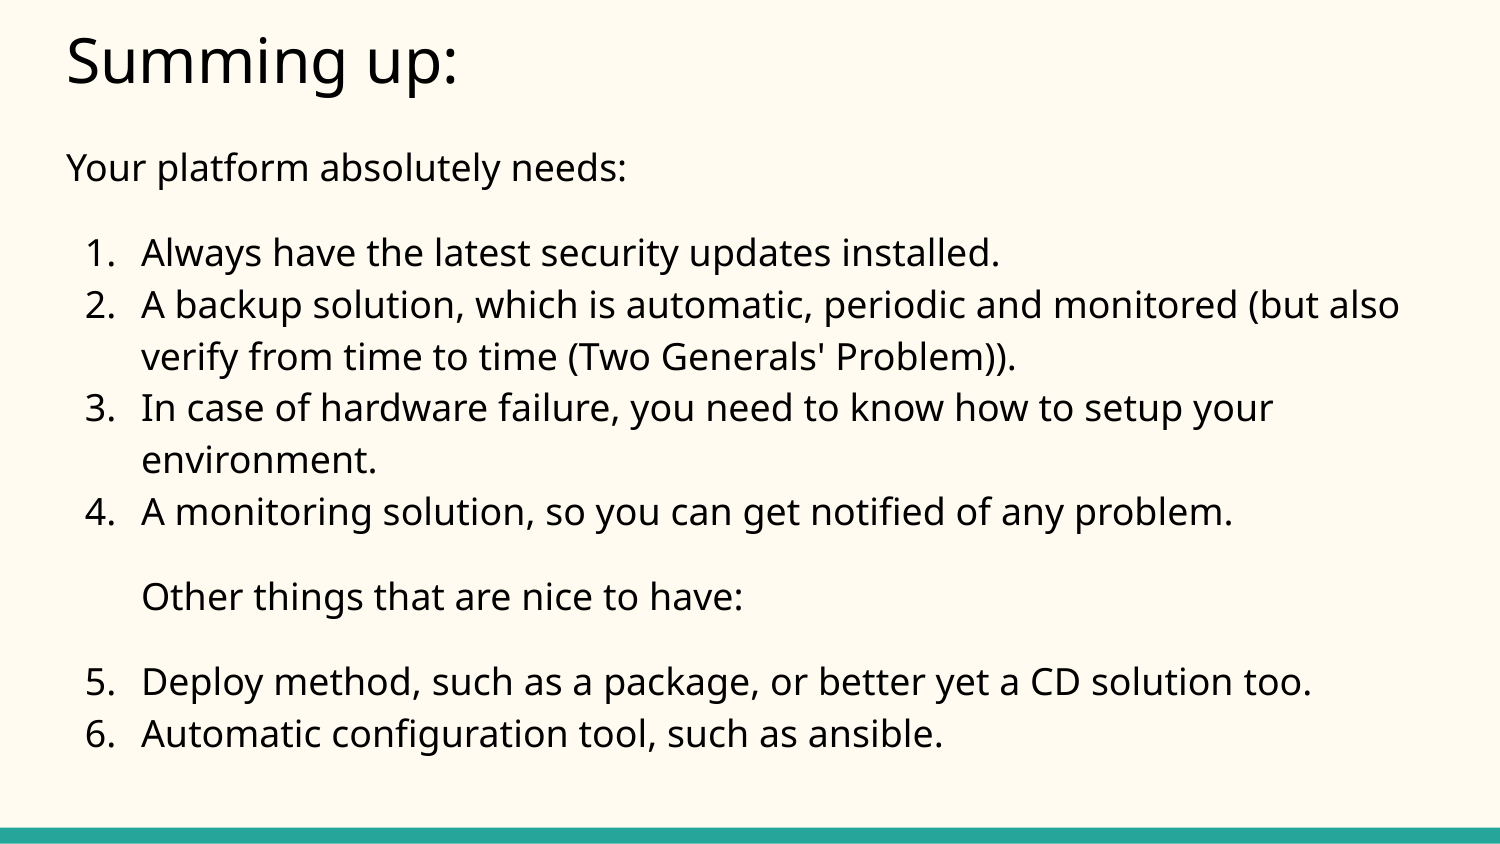

# Summing up:
Your platform absolutely needs:
Always have the latest security updates installed.
A backup solution, which is automatic, periodic and monitored (but also verify from time to time (Two Generals' Problem)).
In case of hardware failure, you need to know how to setup your environment.
A monitoring solution, so you can get notified of any problem.
Other things that are nice to have:
Deploy method, such as a package, or better yet a CD solution too.
Automatic configuration tool, such as ansible.